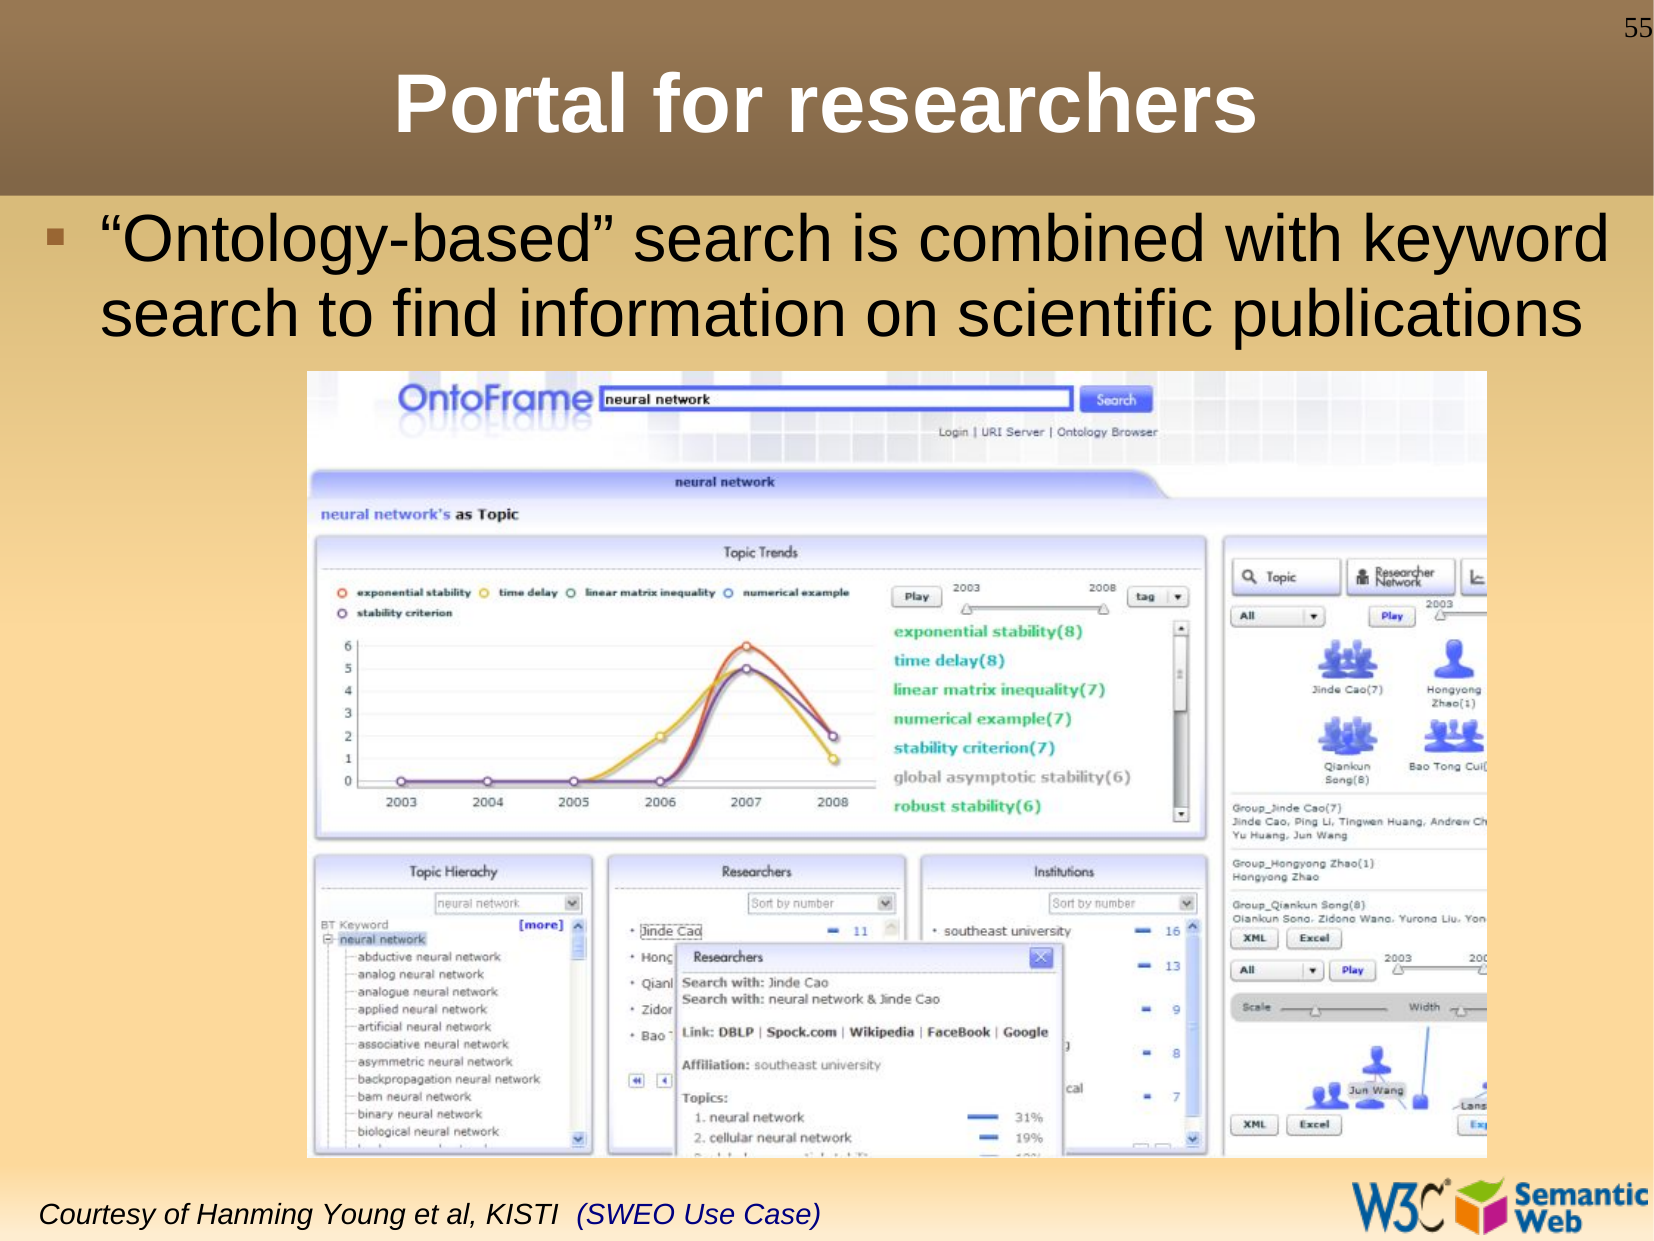

# Portal for researchers
55
“Ontology-based” search is combined with keyword search to find information on scientific publications
Courtesy of Hanming Young et al, KISTI (SWEO Use Case)